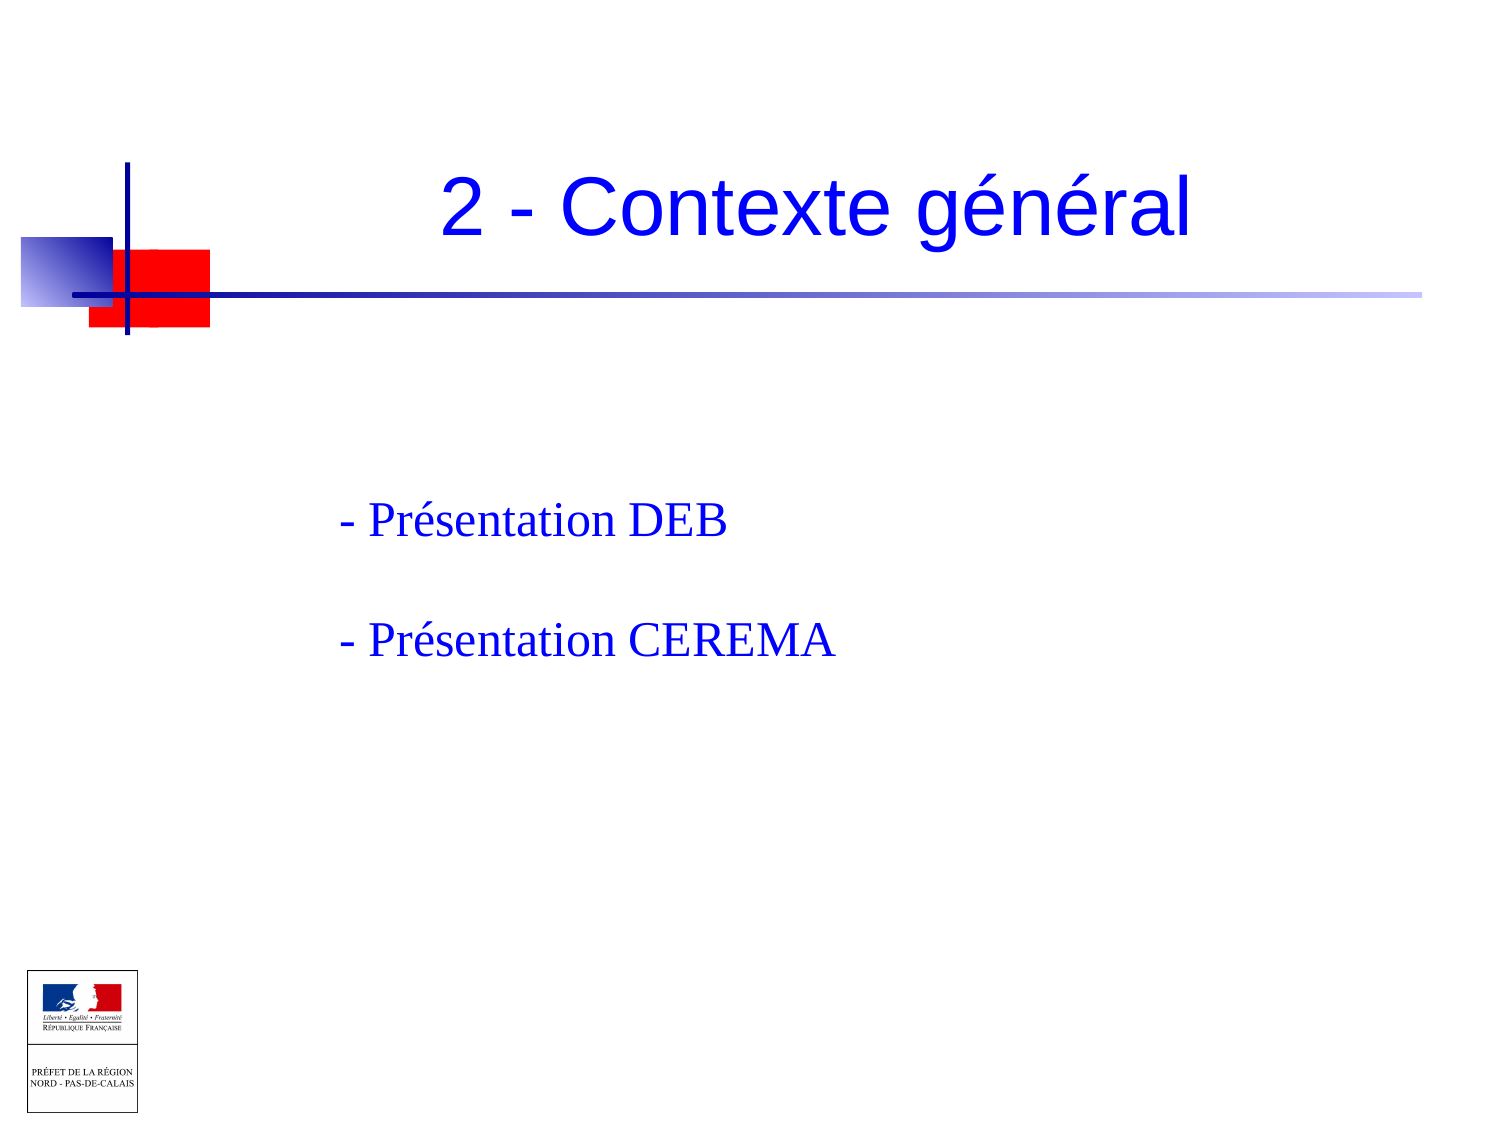

# 2 - Contexte général
- Présentation DEB
- Présentation CEREMA